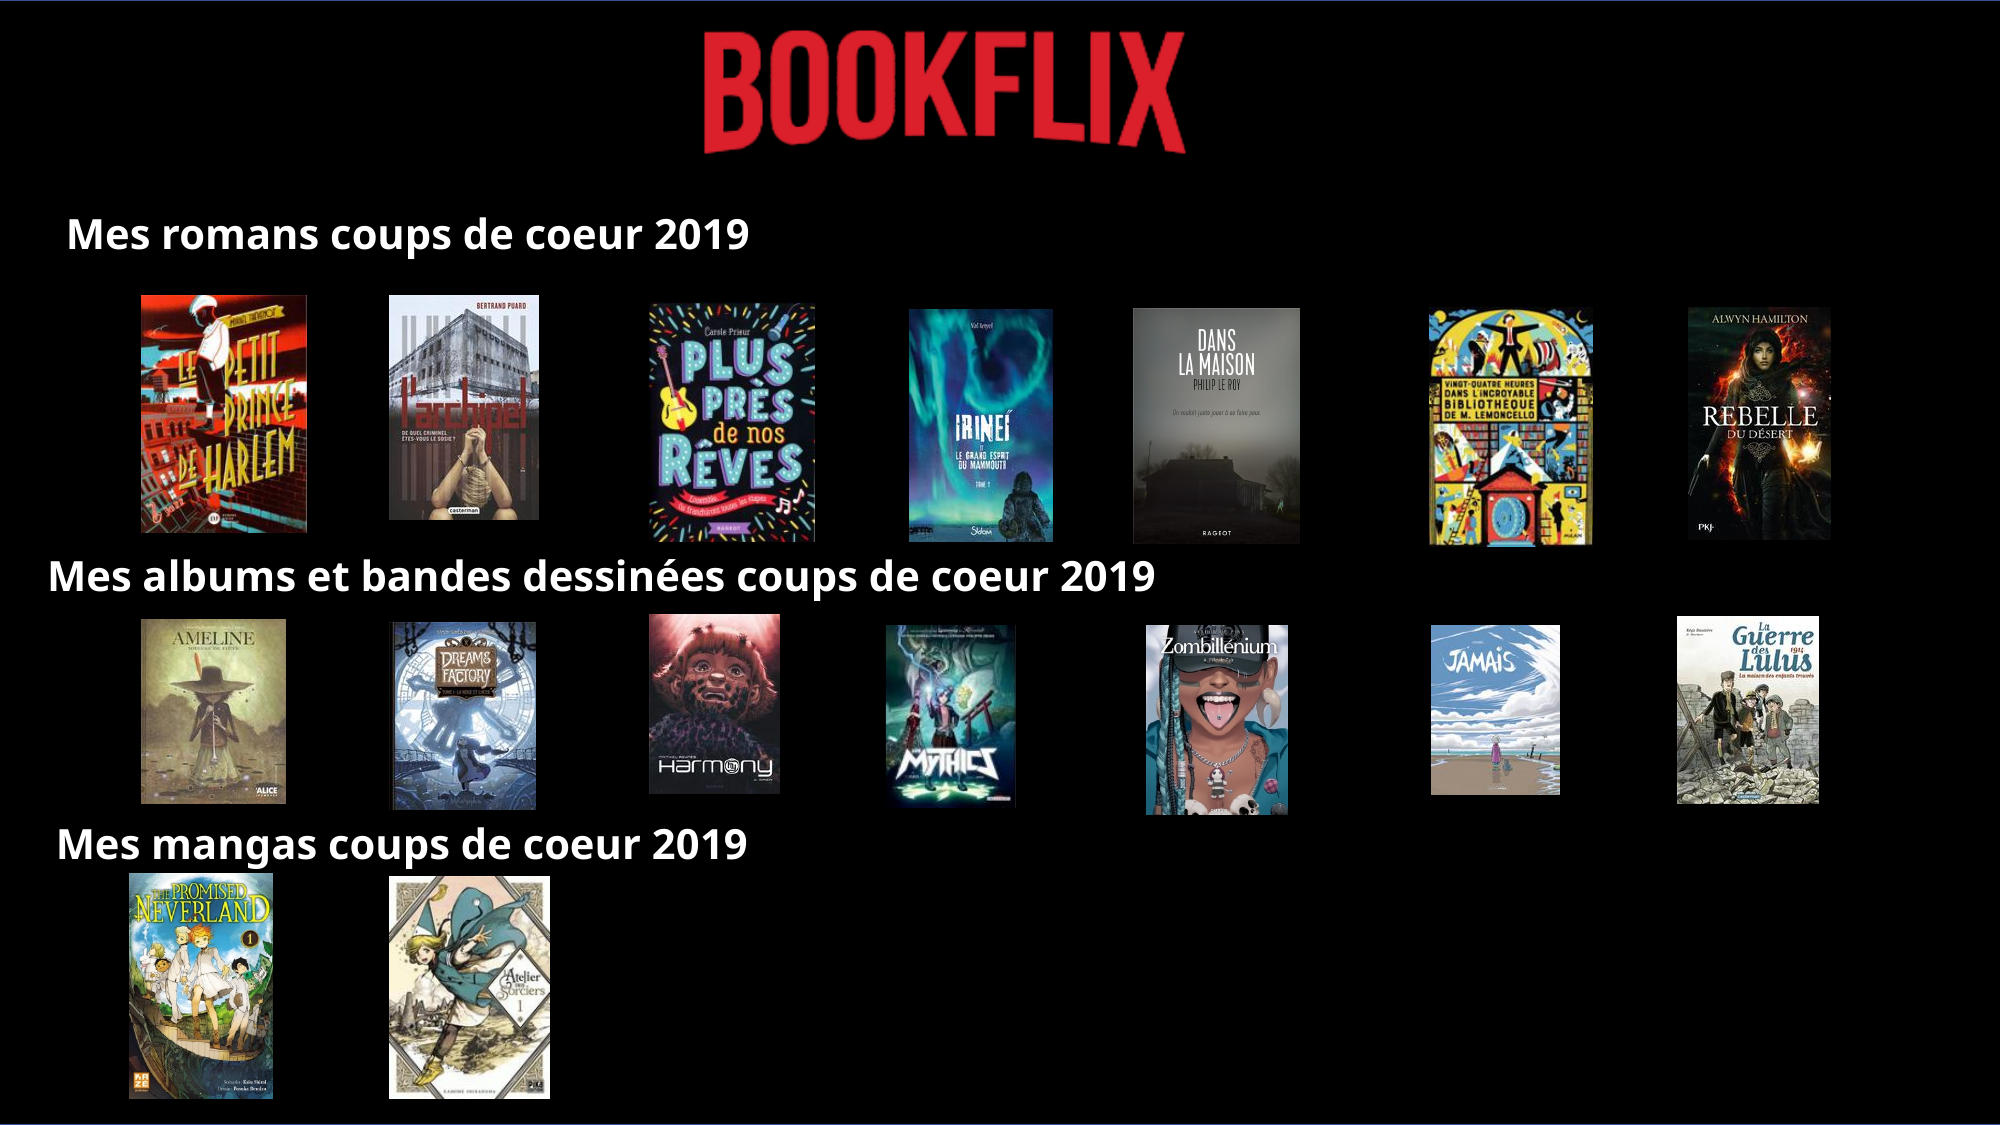

Mes romans coups de coeur 2019
 Mes albums et bandes dessinées coups de coeur 2019
Mes mangas coups de coeur 2019